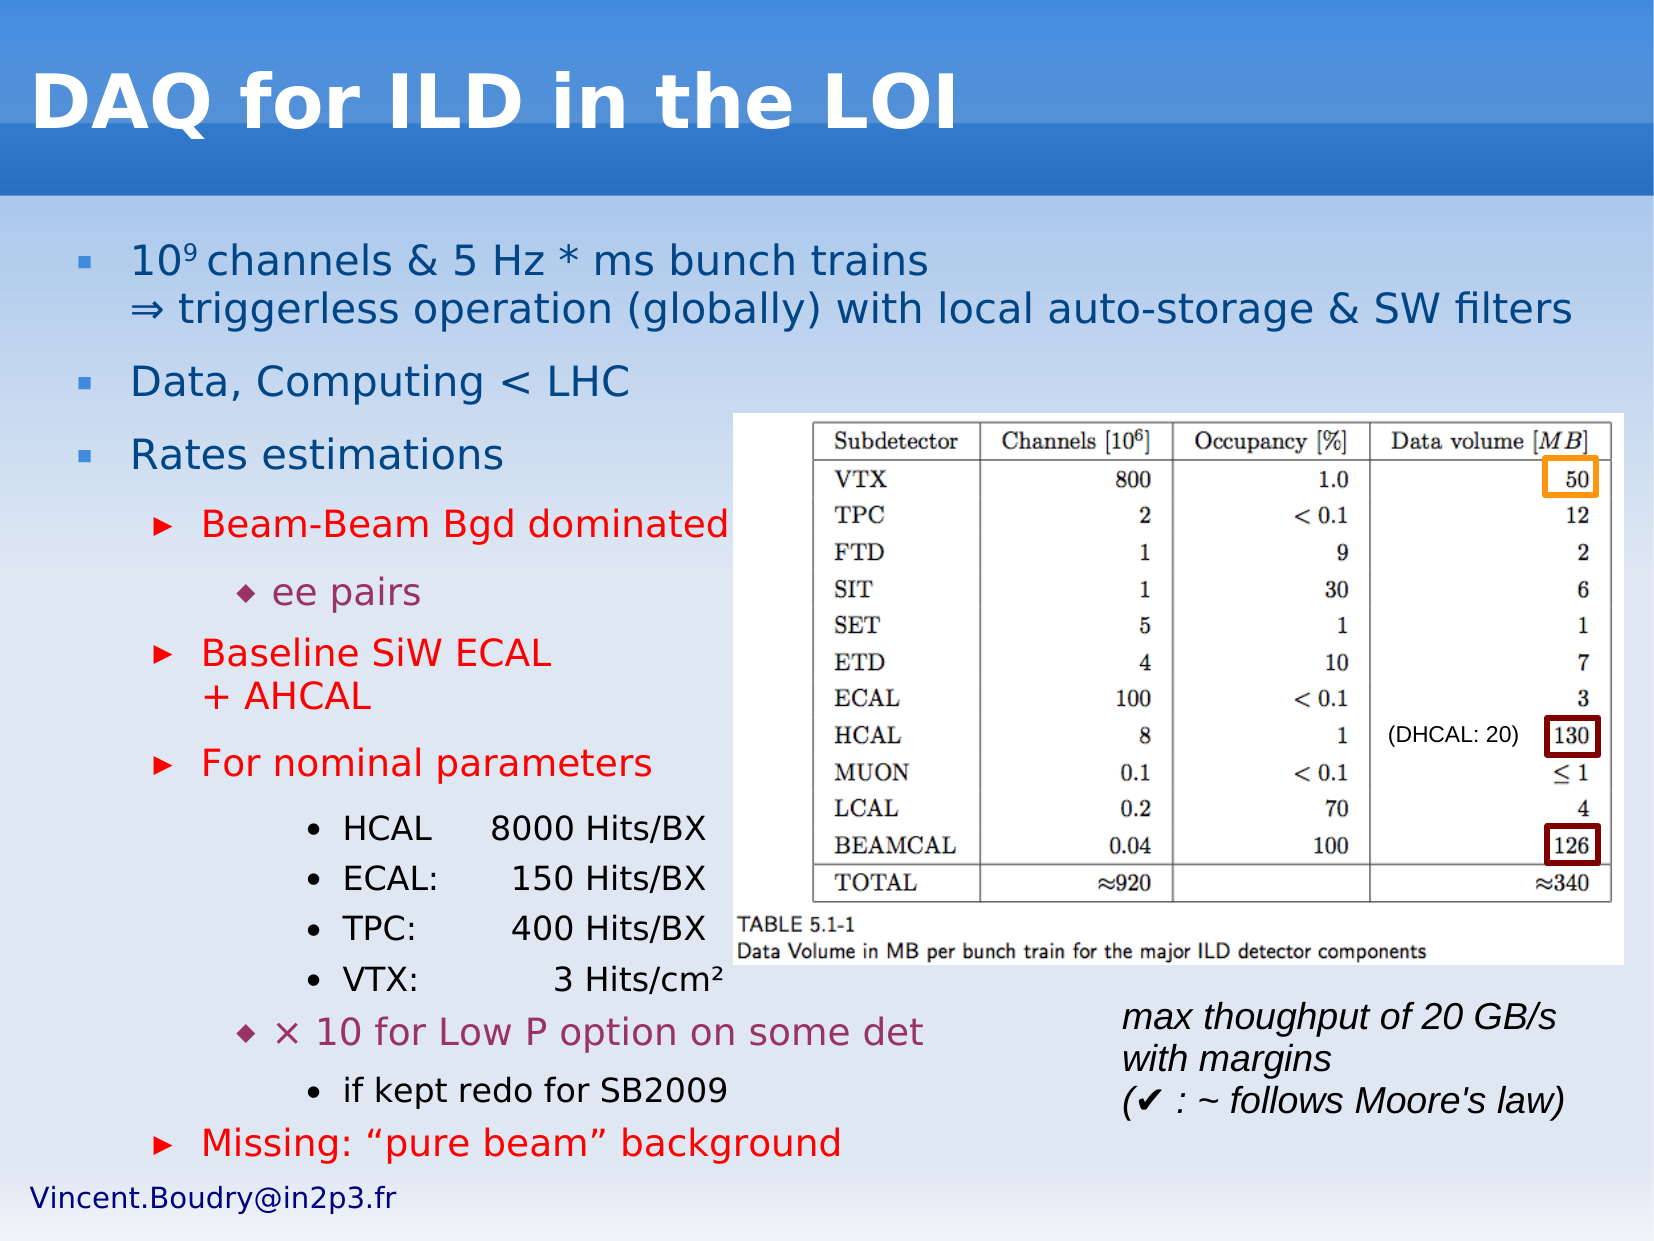

# DAQ for ILD in the LOI
109 channels & 5 Hz * ms bunch trains
⇒ triggerless operation (globally) with local auto-storage & SW filters
Data, Computing < LHC
Rates estimations
Beam-Beam Bgd dominated
ee pairs
Baseline SiW ECAL
+ AHCAL
For nominal parameters
HCAL 	8000 Hits/BX
ECAL: 	 150 Hits/BX
TPC: 	 400 Hits/BX
VTX:	 3 Hits/cm²
× 10 for Low P option on some det
if kept redo for SB2009
Missing: “pure beam” background
(DHCAL: 20)
max thoughput of 20 GB/s
with margins
(✔ : ~ follows Moore's law)